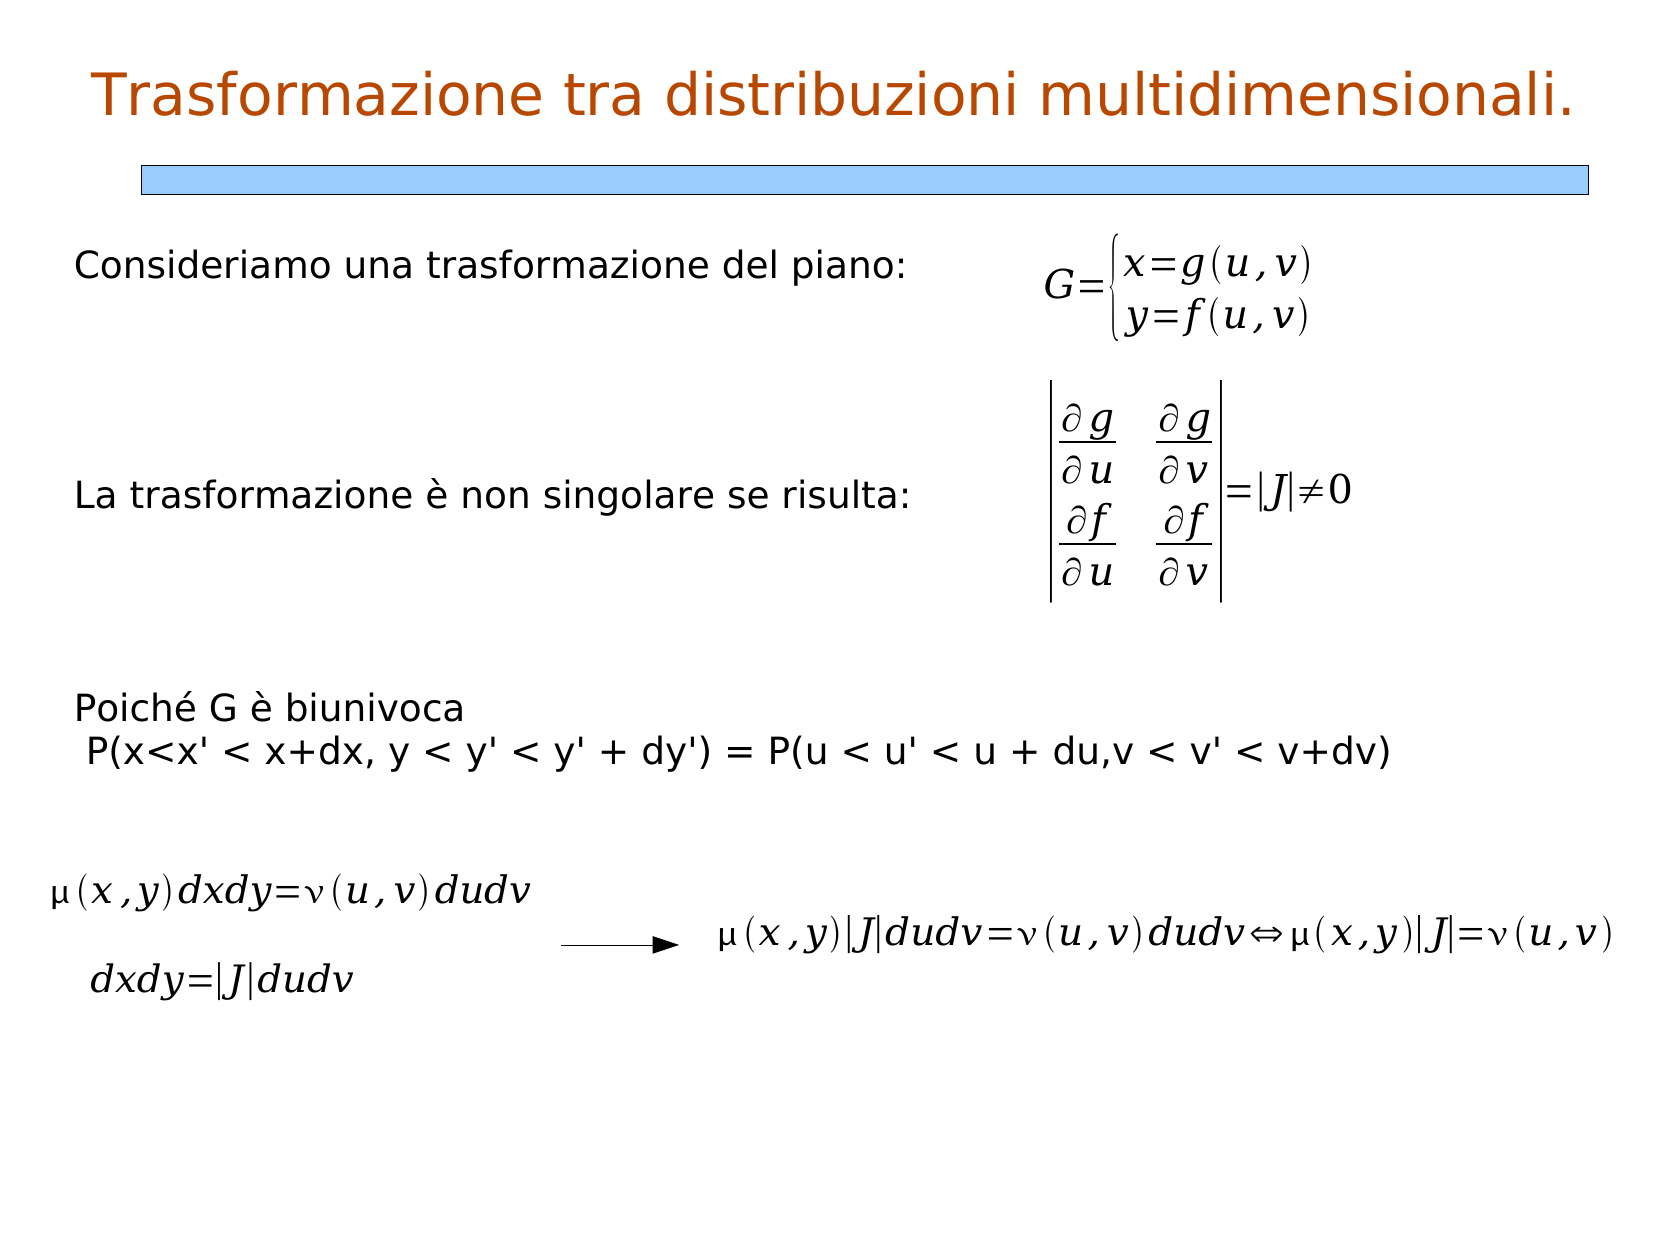

Trasformazione tra distribuzioni multidimensionali.
Consideriamo una trasformazione del piano:
La trasformazione è non singolare se risulta:
Poiché G è biunivoca
 P(x<x' < x+dx, y < y' < y' + dy') = P(u < u' < u + du,v < v' < v+dv)